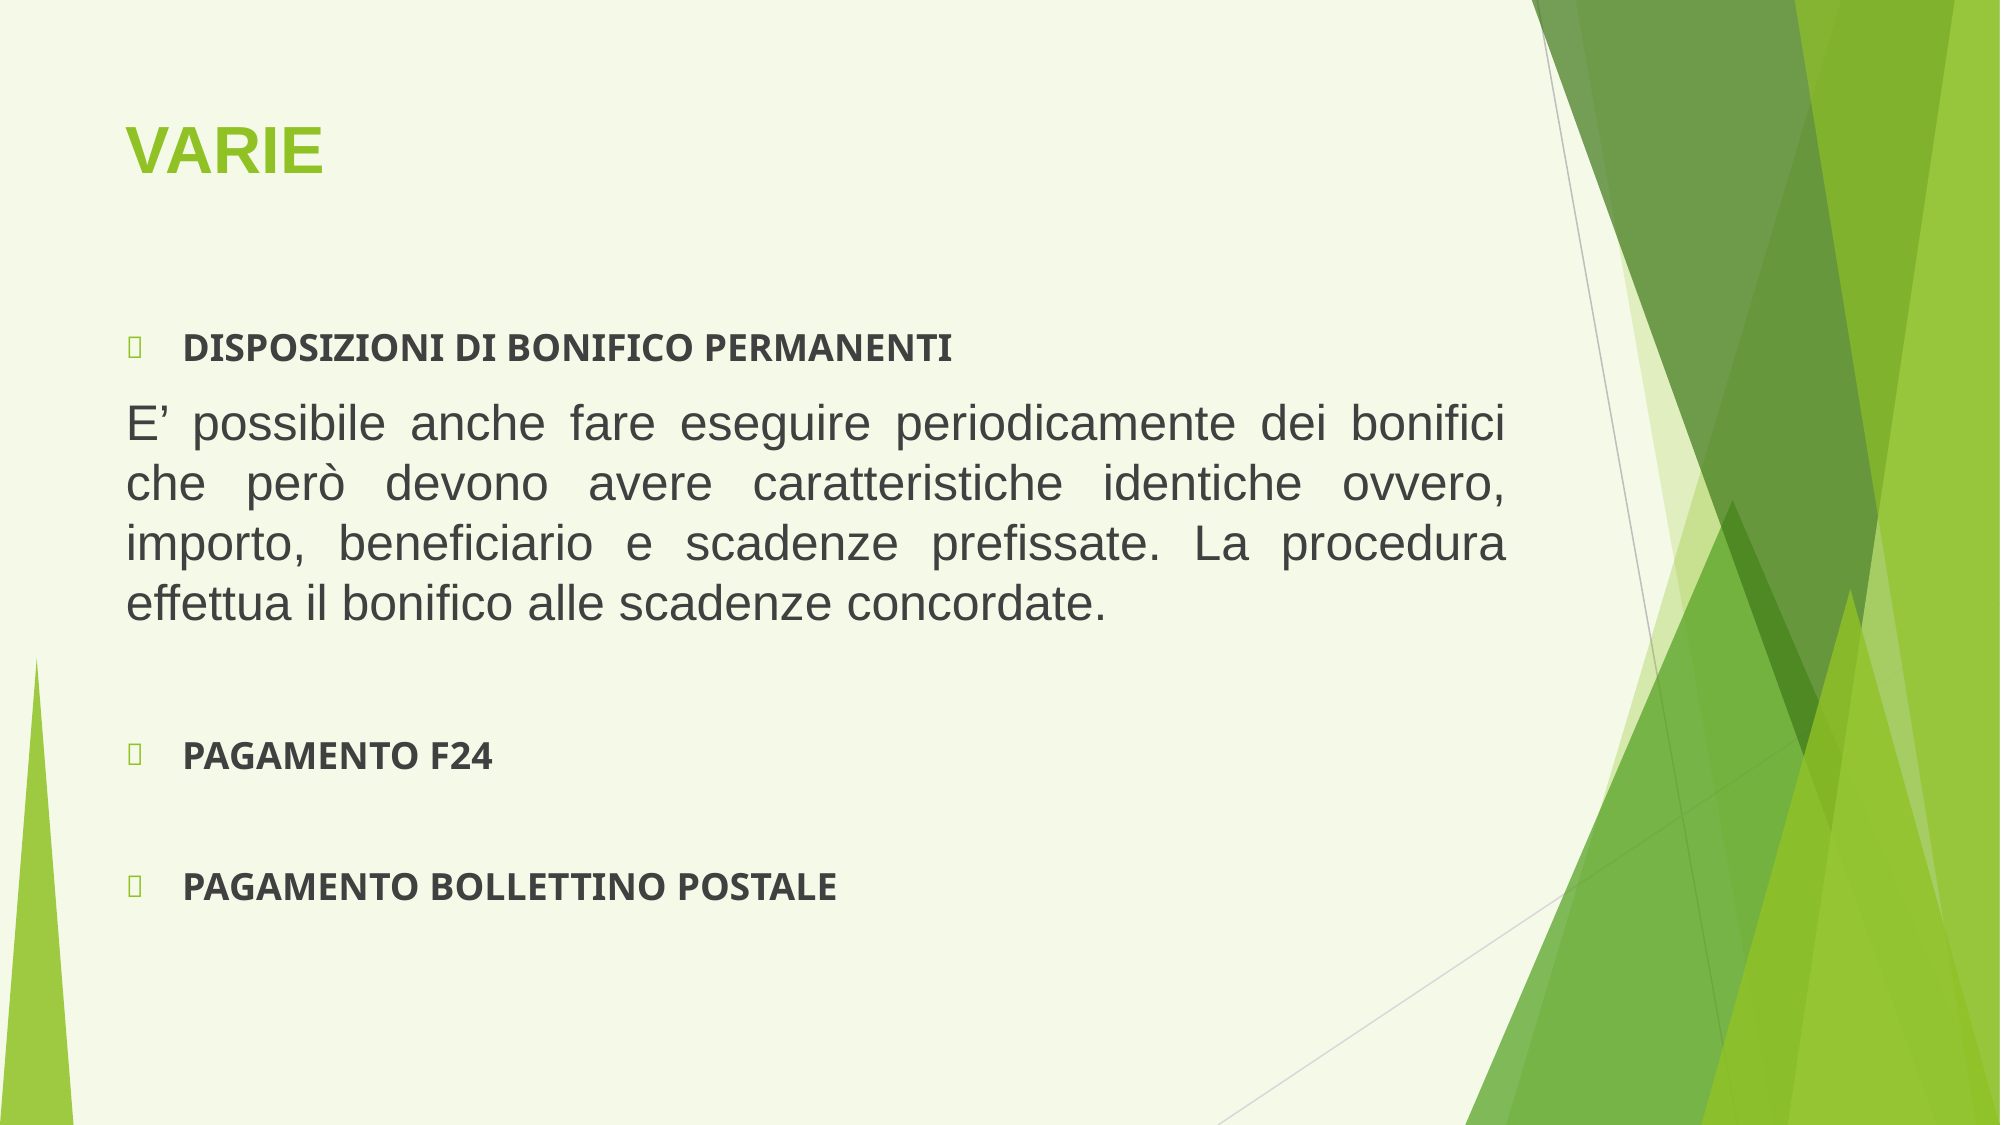

# VARIE
DISPOSIZIONI DI BONIFICO PERMANENTI
E’ possibile anche fare eseguire periodicamente dei bonifici che però devono avere caratteristiche identiche ovvero, importo, beneficiario e scadenze prefissate. La procedura effettua il bonifico alle scadenze concordate.
PAGAMENTO F24
PAGAMENTO BOLLETTINO POSTALE